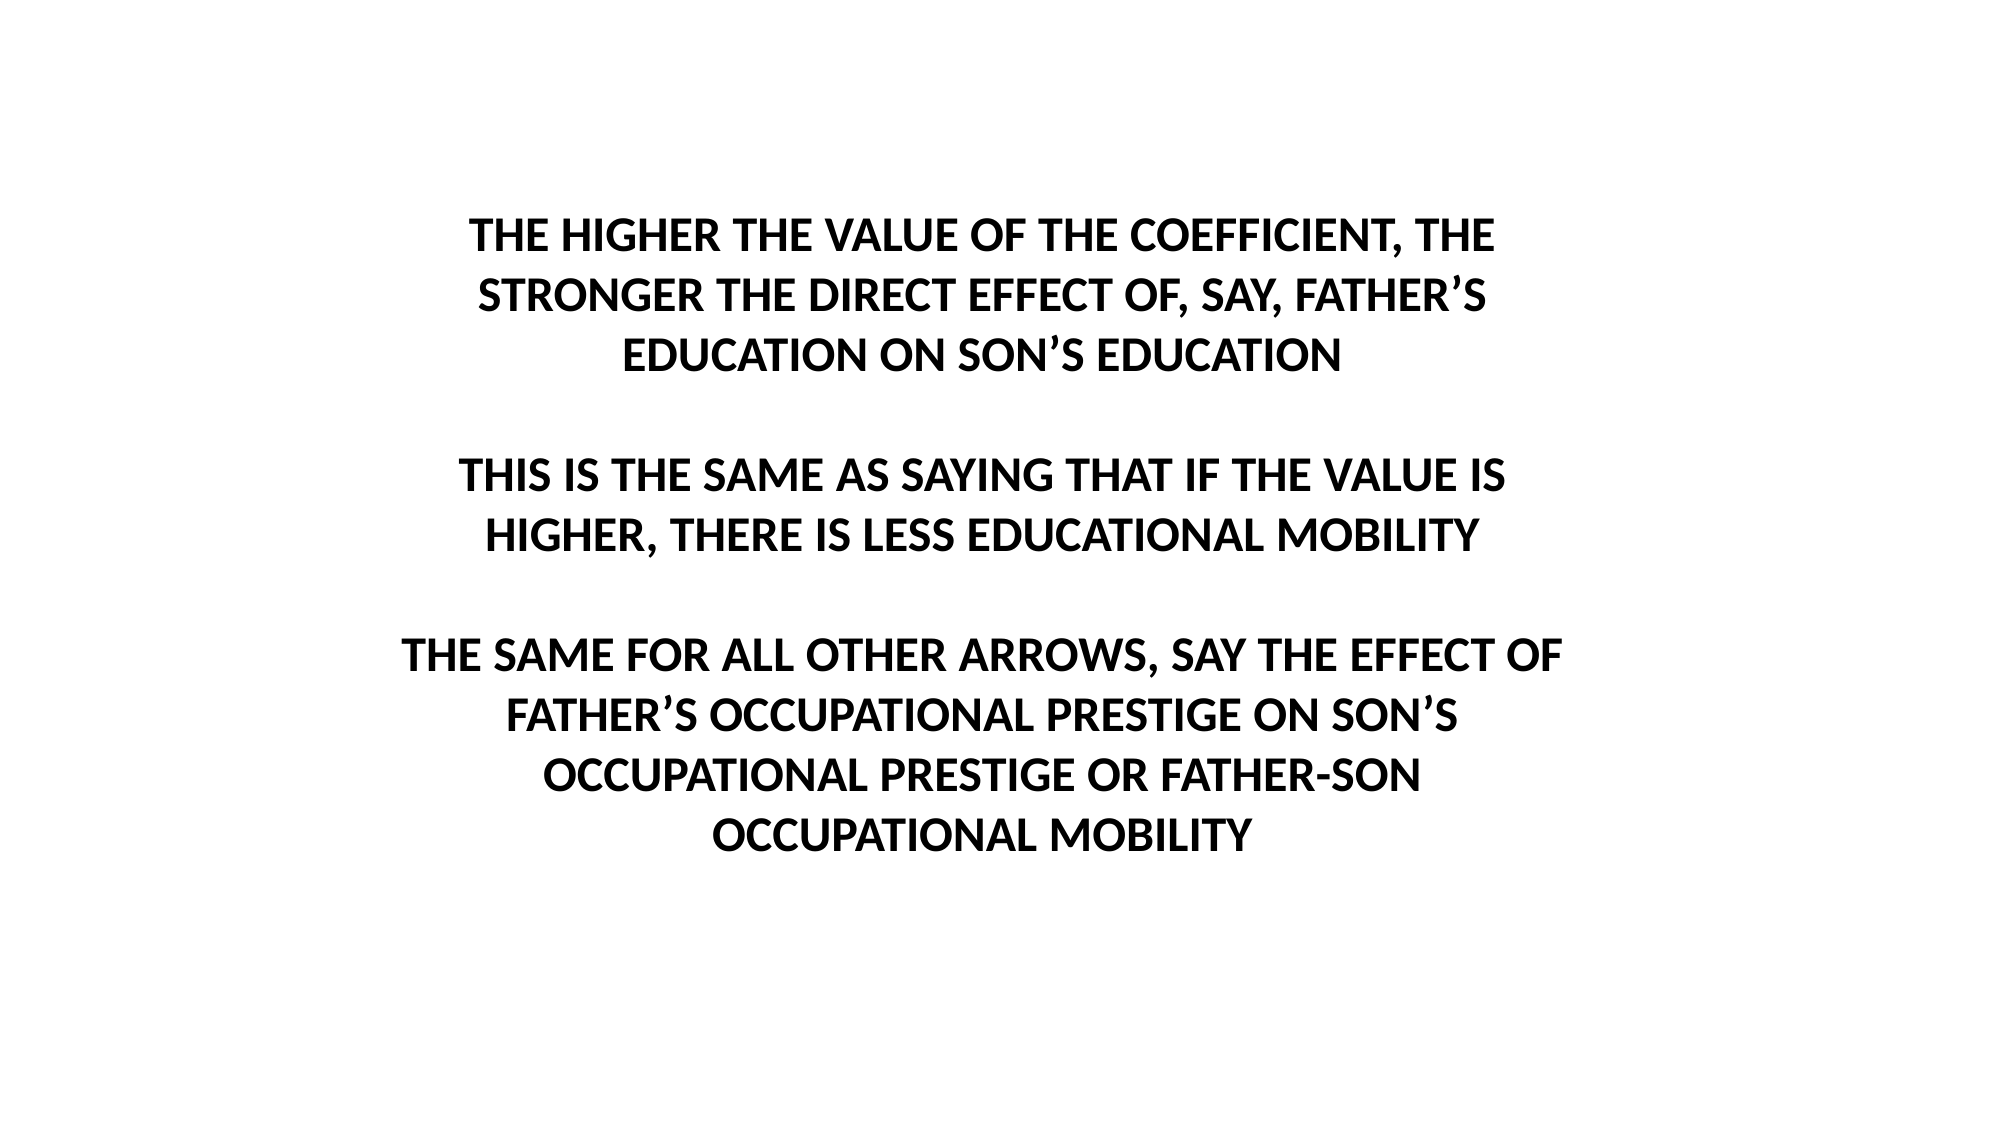

THE HIGHER THE VALUE OF THE COEFFICIENT, THE STRONGER THE DIRECT EFFECT OF, SAY, FATHER’S EDUCATION ON SON’S EDUCATION
THIS IS THE SAME AS SAYING THAT IF THE VALUE IS HIGHER, THERE IS LESS EDUCATIONAL MOBILITY
THE SAME FOR ALL OTHER ARROWS, SAY THE EFFECT OF FATHER’S OCCUPATIONAL PRESTIGE ON SON’S OCCUPATIONAL PRESTIGE OR FATHER-SON OCCUPATIONAL MOBILITY